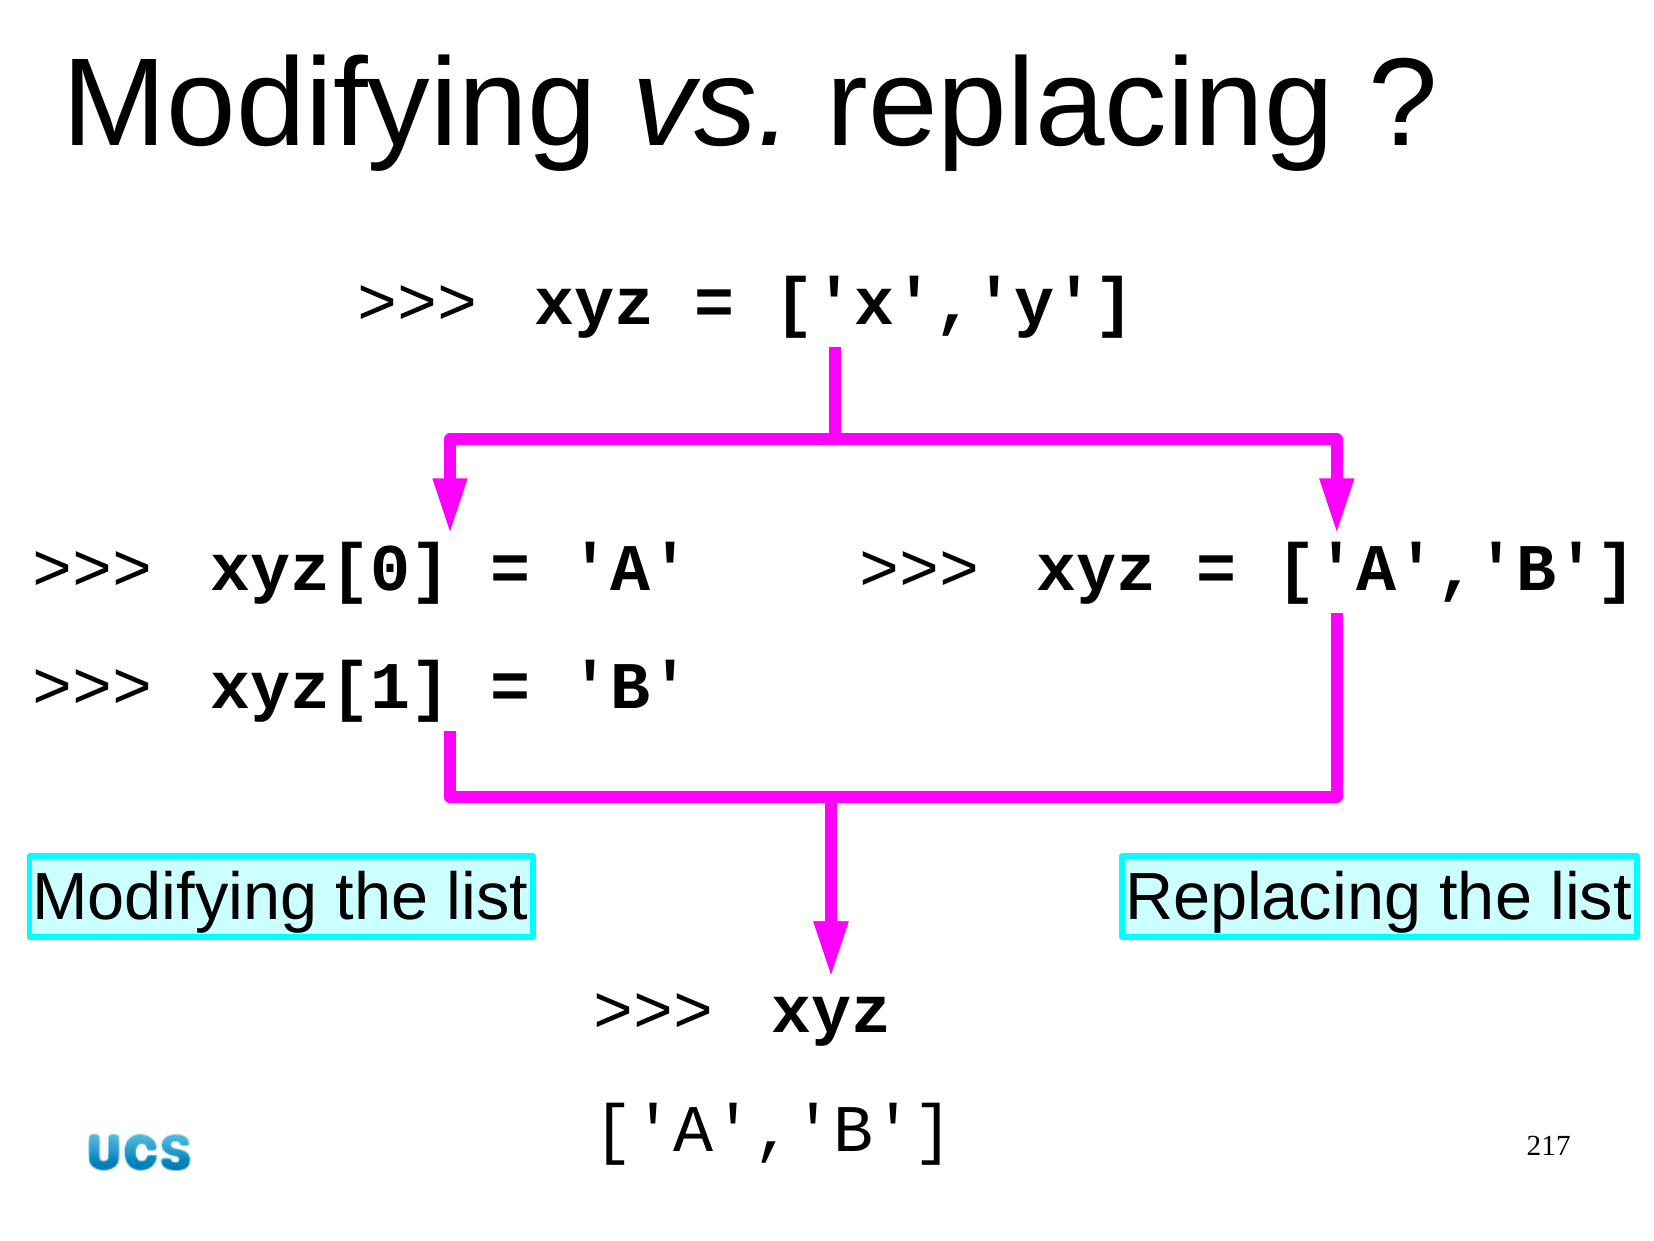

Modifying vs. replacing ?
>>>
xyz = ['x','y']
>>>
xyz[0] = 'A'
>>>
xyz = ['A','B']
>>>
xyz[1] = 'B'
Modifying the list
Replacing the list
>>>
xyz
['A','B']
217